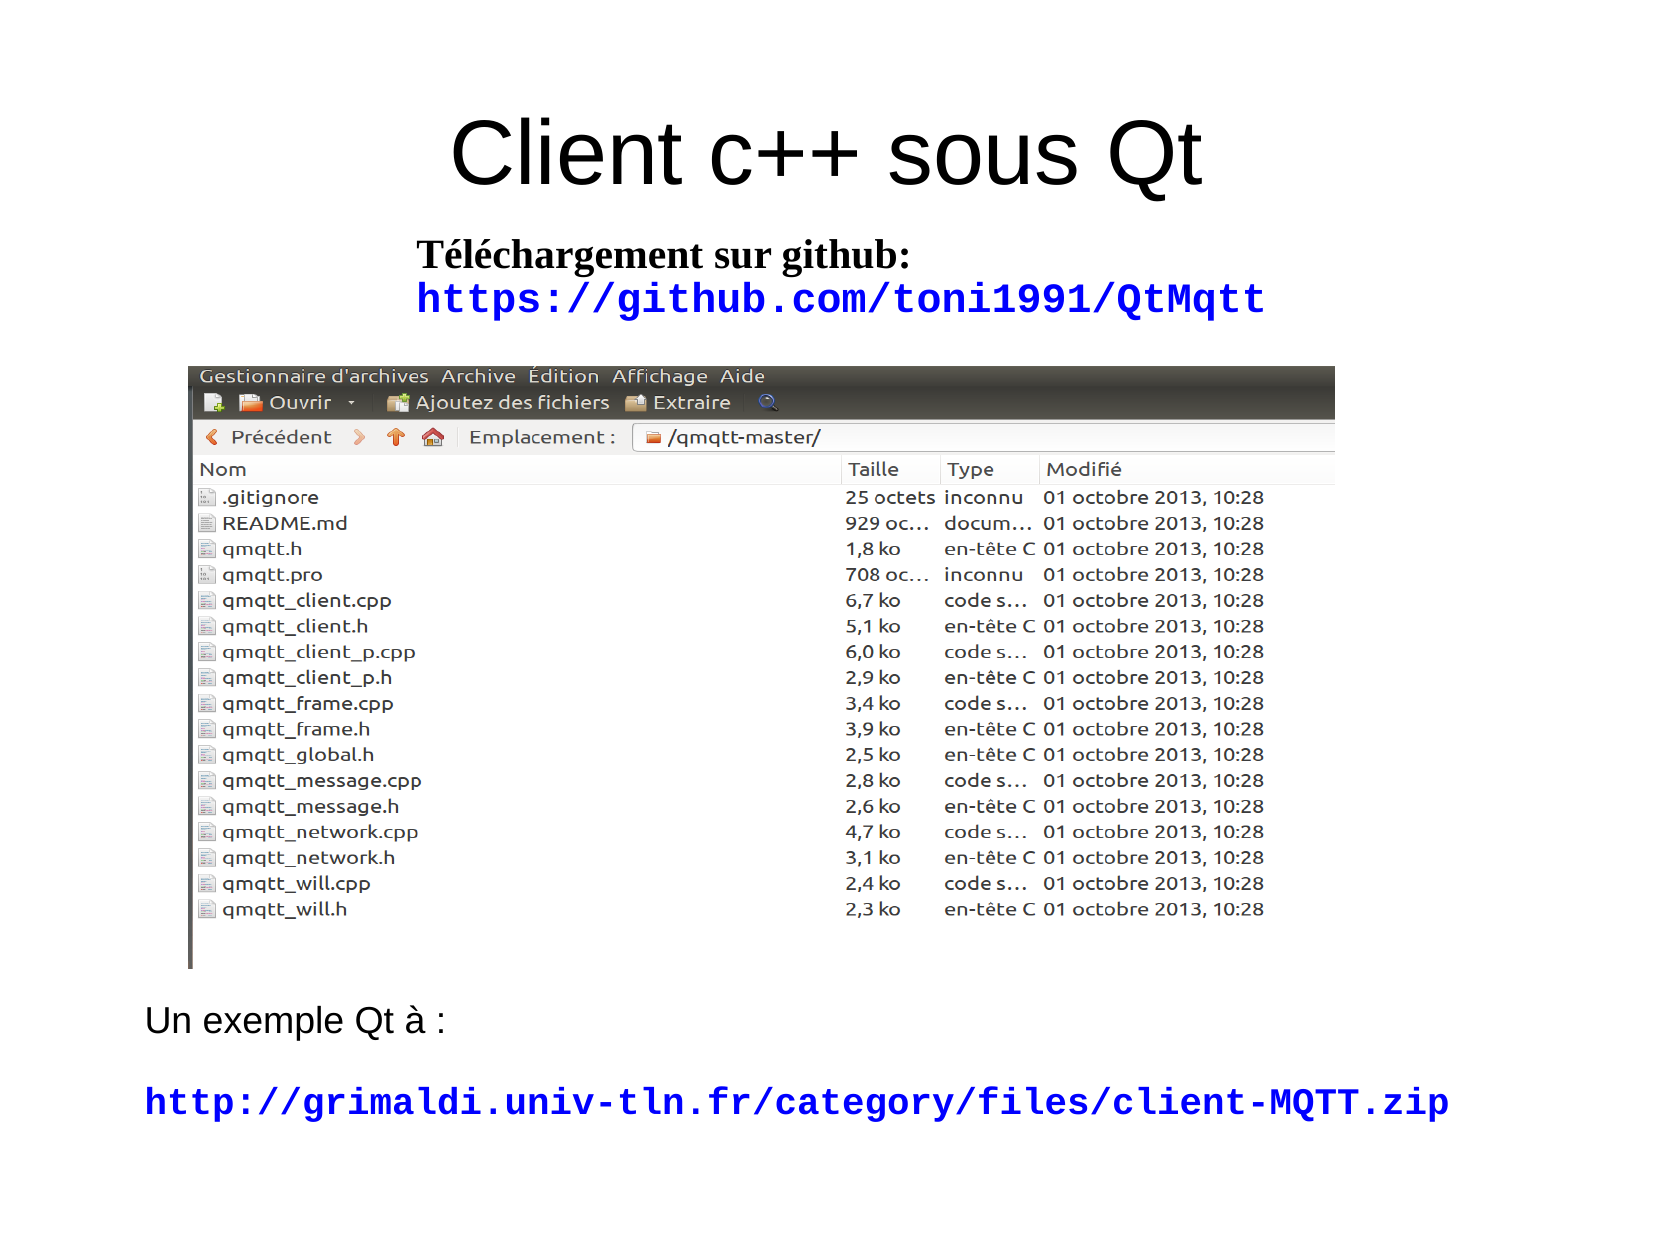

# Client c++ sous Qt
Téléchargement sur github:
https://github.com/toni1991/QtMqtt
Un exemple Qt à :
http://grimaldi.univ-tln.fr/category/files/client-MQTT.zip